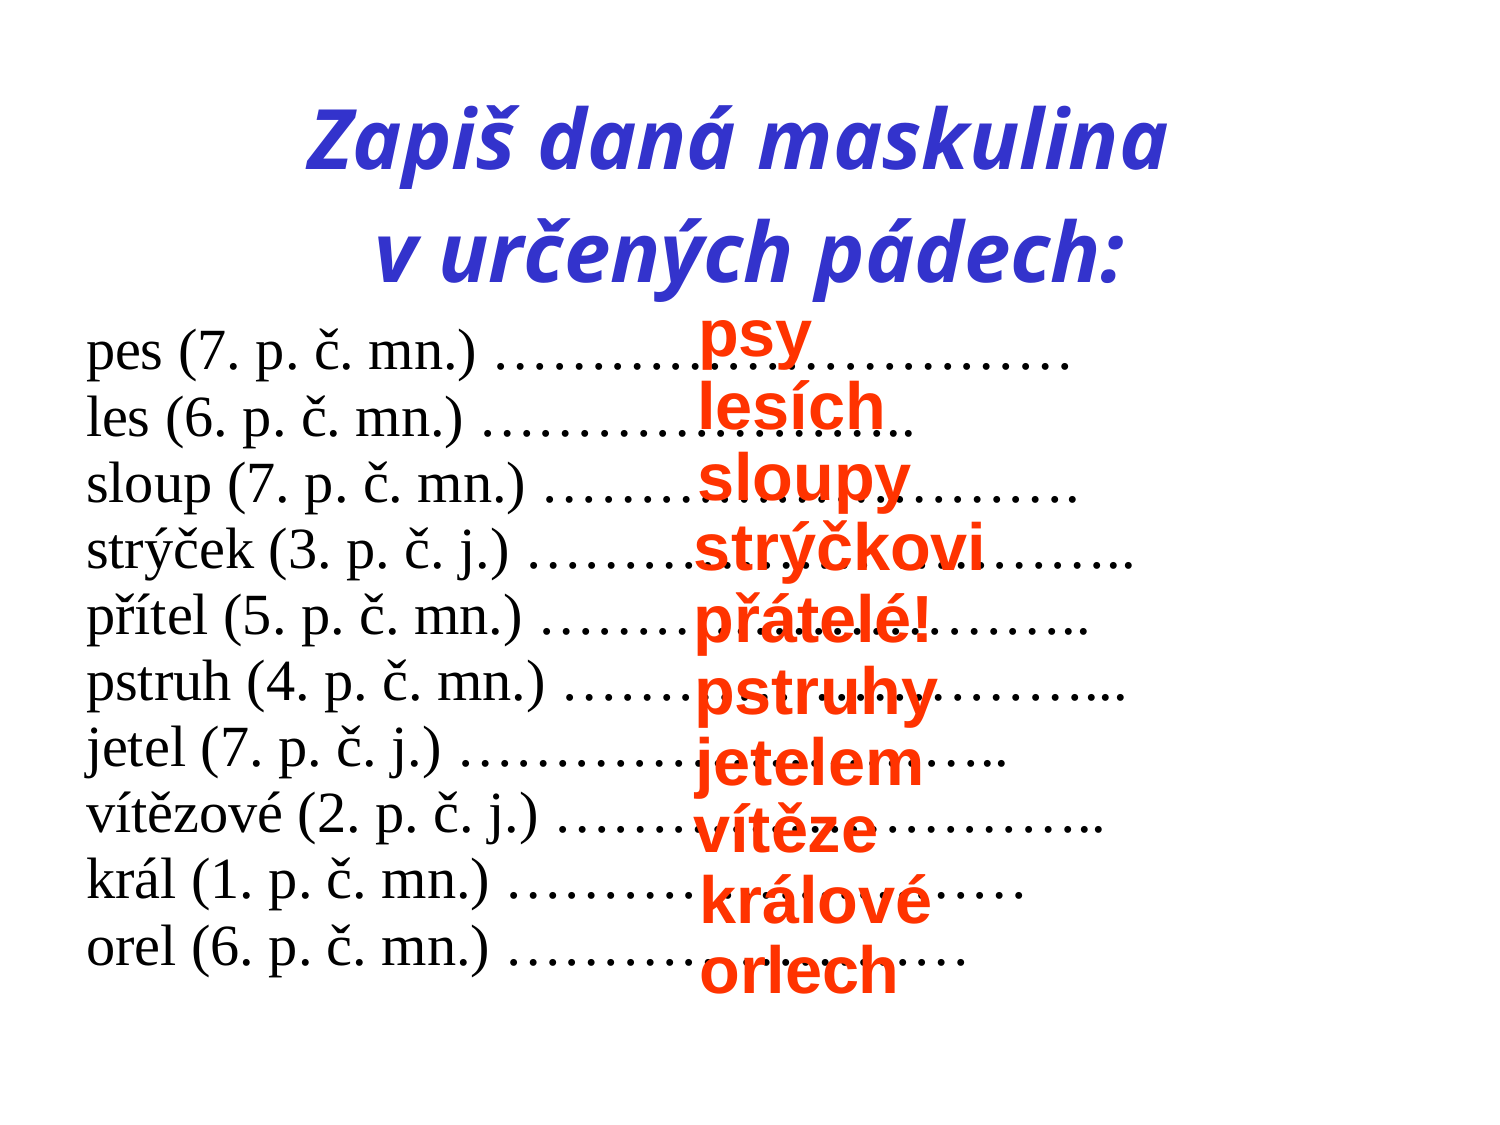

# Zapiš daná maskulina v určených pádech:
 psy
pes (7. p. č. mn.) …………………………
les (6. p. č. mn.) …………………..
sloup (7. p. č. mn.) ……………………….
strýček (3. p. č. j.) …………………………..
přítel (5. p. č. mn.) ………………………..
pstruh (4. p. č. mn.) ………………………...
jetel (7. p. č. j.) ………………………..
vítězové (2. p. č. j.) ………………………..
král (1. p. č. mn.) ………………………
orel (6. p. č. mn.) ……………………
lesích
sloupy
strýčkovi
přátelé!
pstruhy
jetelem
vítěze
králové
orlech